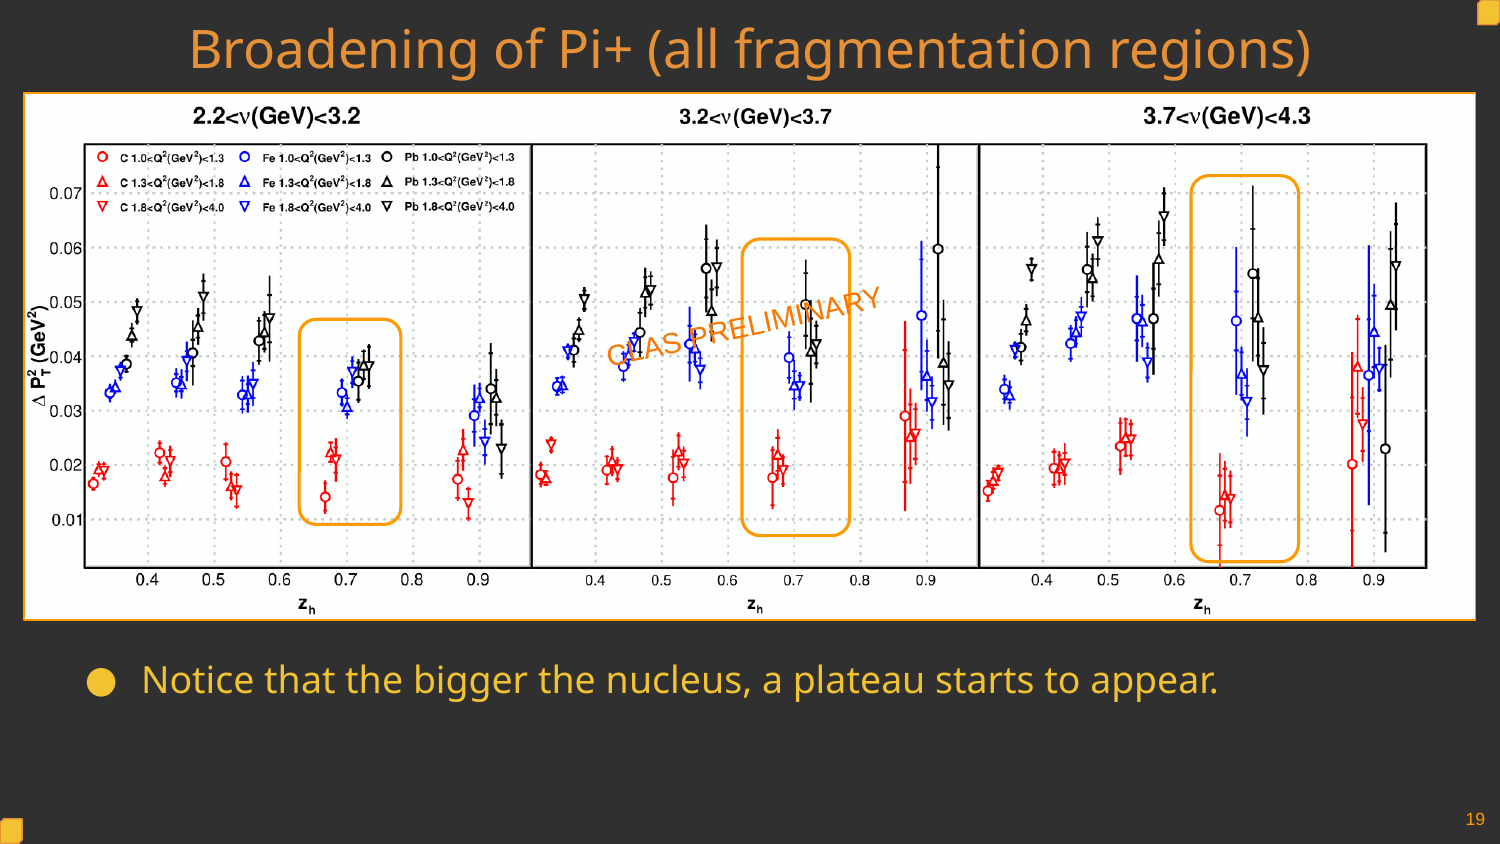

Broadening of Pi+ (all fragmentation regions)
CLAS PRELIMINARY
# Notice that the bigger the nucleus, a plateau starts to appear.